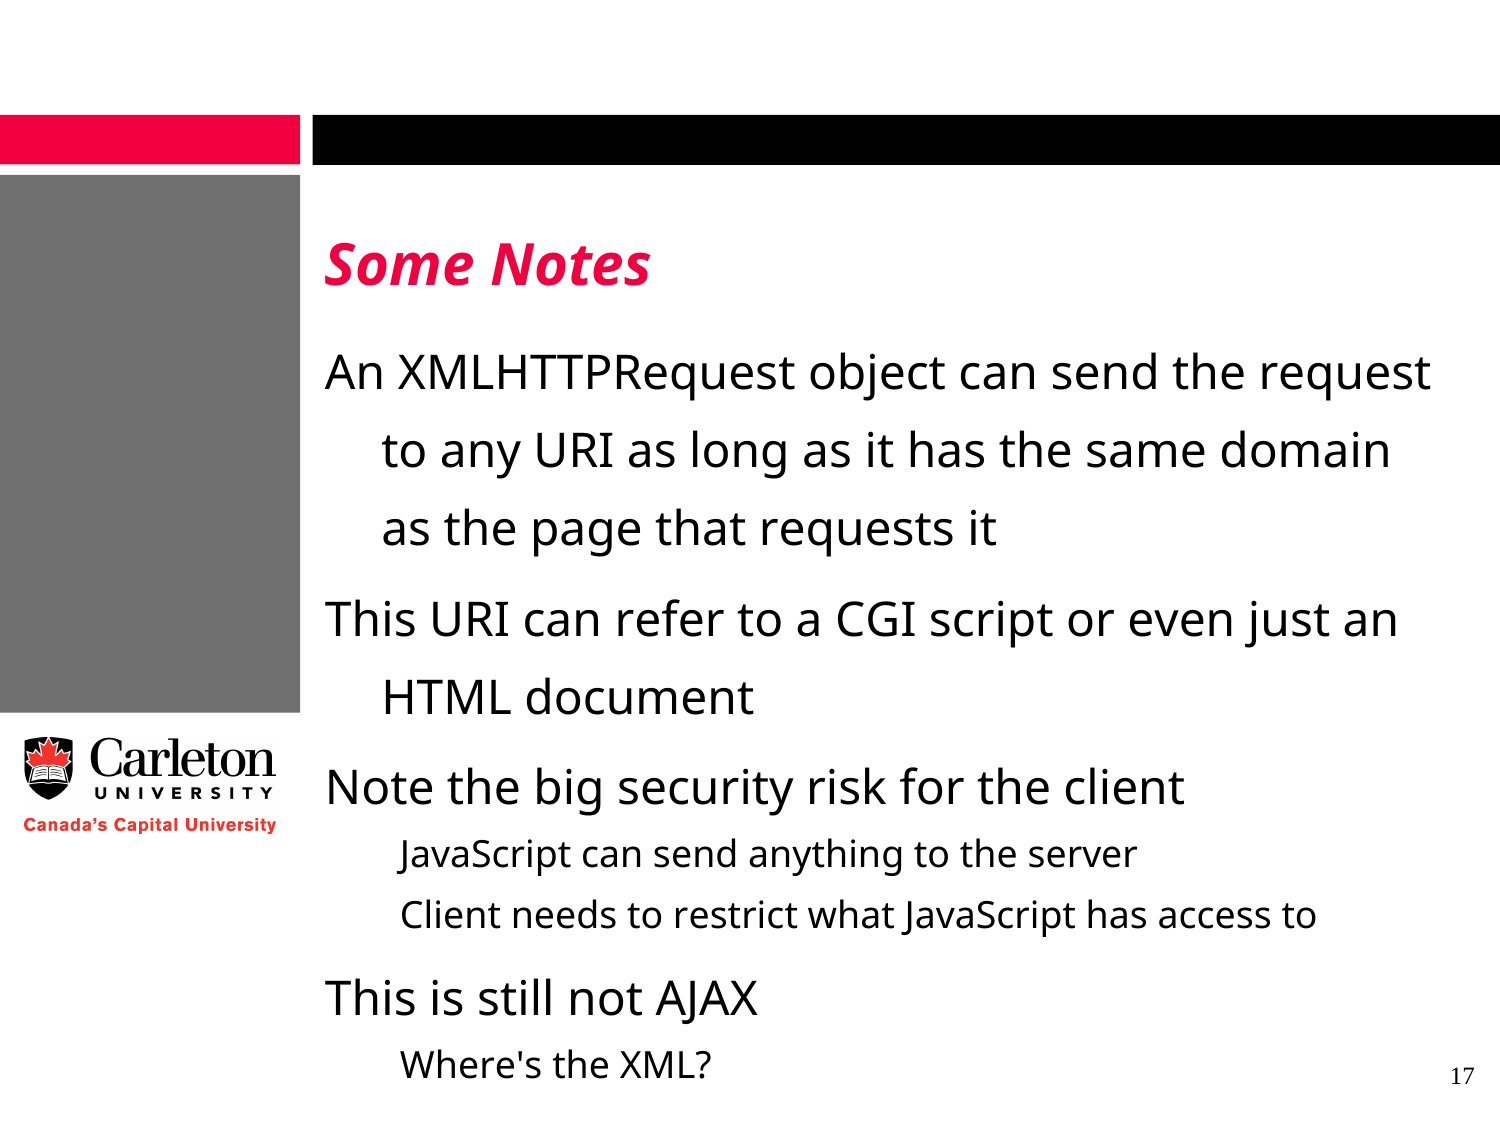

# Some Notes
An XMLHTTPRequest object can send the request to any URI as long as it has the same domain as the page that requests it
This URI can refer to a CGI script or even just an HTML document
Note the big security risk for the client
JavaScript can send anything to the server
Client needs to restrict what JavaScript has access to
This is still not AJAX
Where's the XML?
17